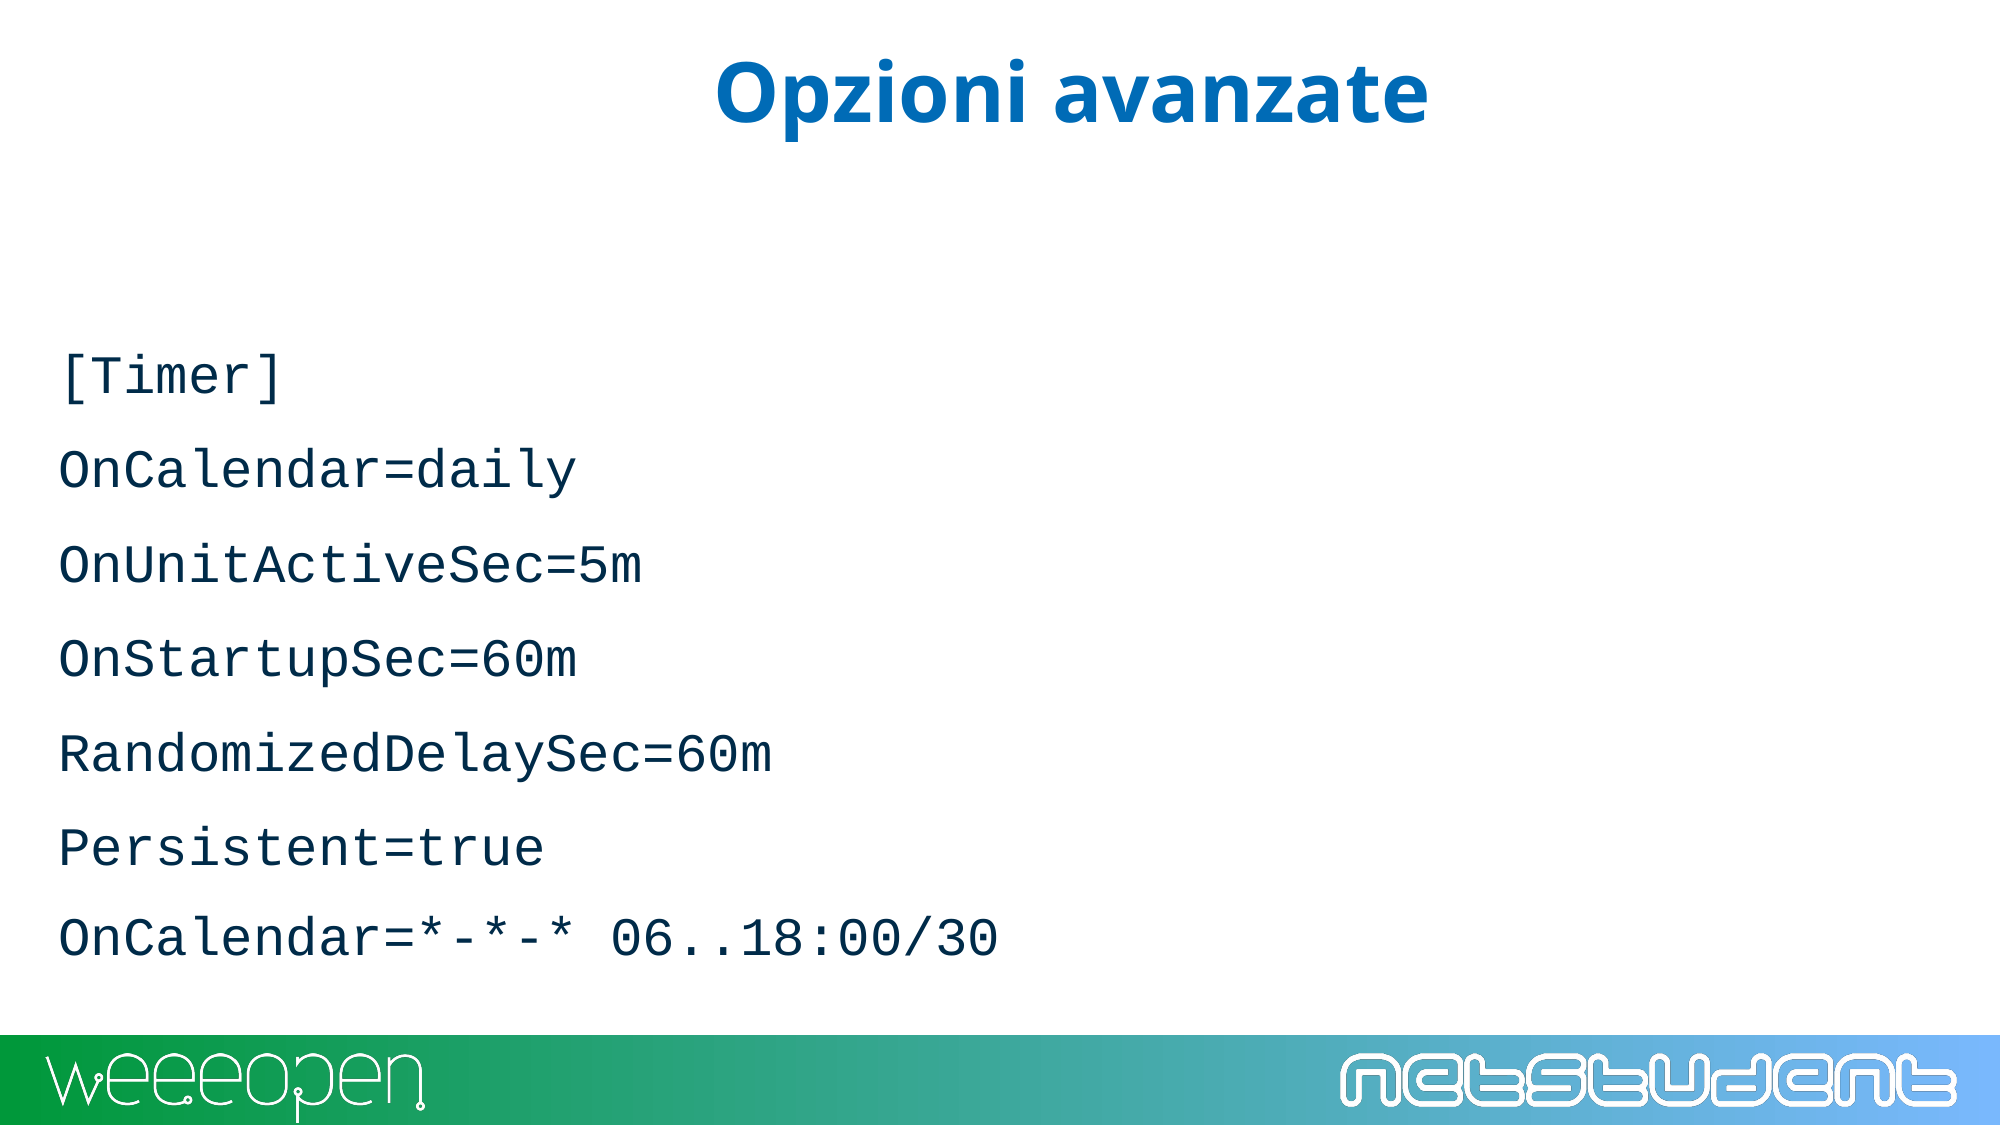

Opzioni avanzate
[Timer]
OnCalendar=daily
OnUnitActiveSec=5m
OnStartupSec=60m
RandomizedDelaySec=60m
Persistent=true
OnCalendar=*-*-* 06..18:00/30